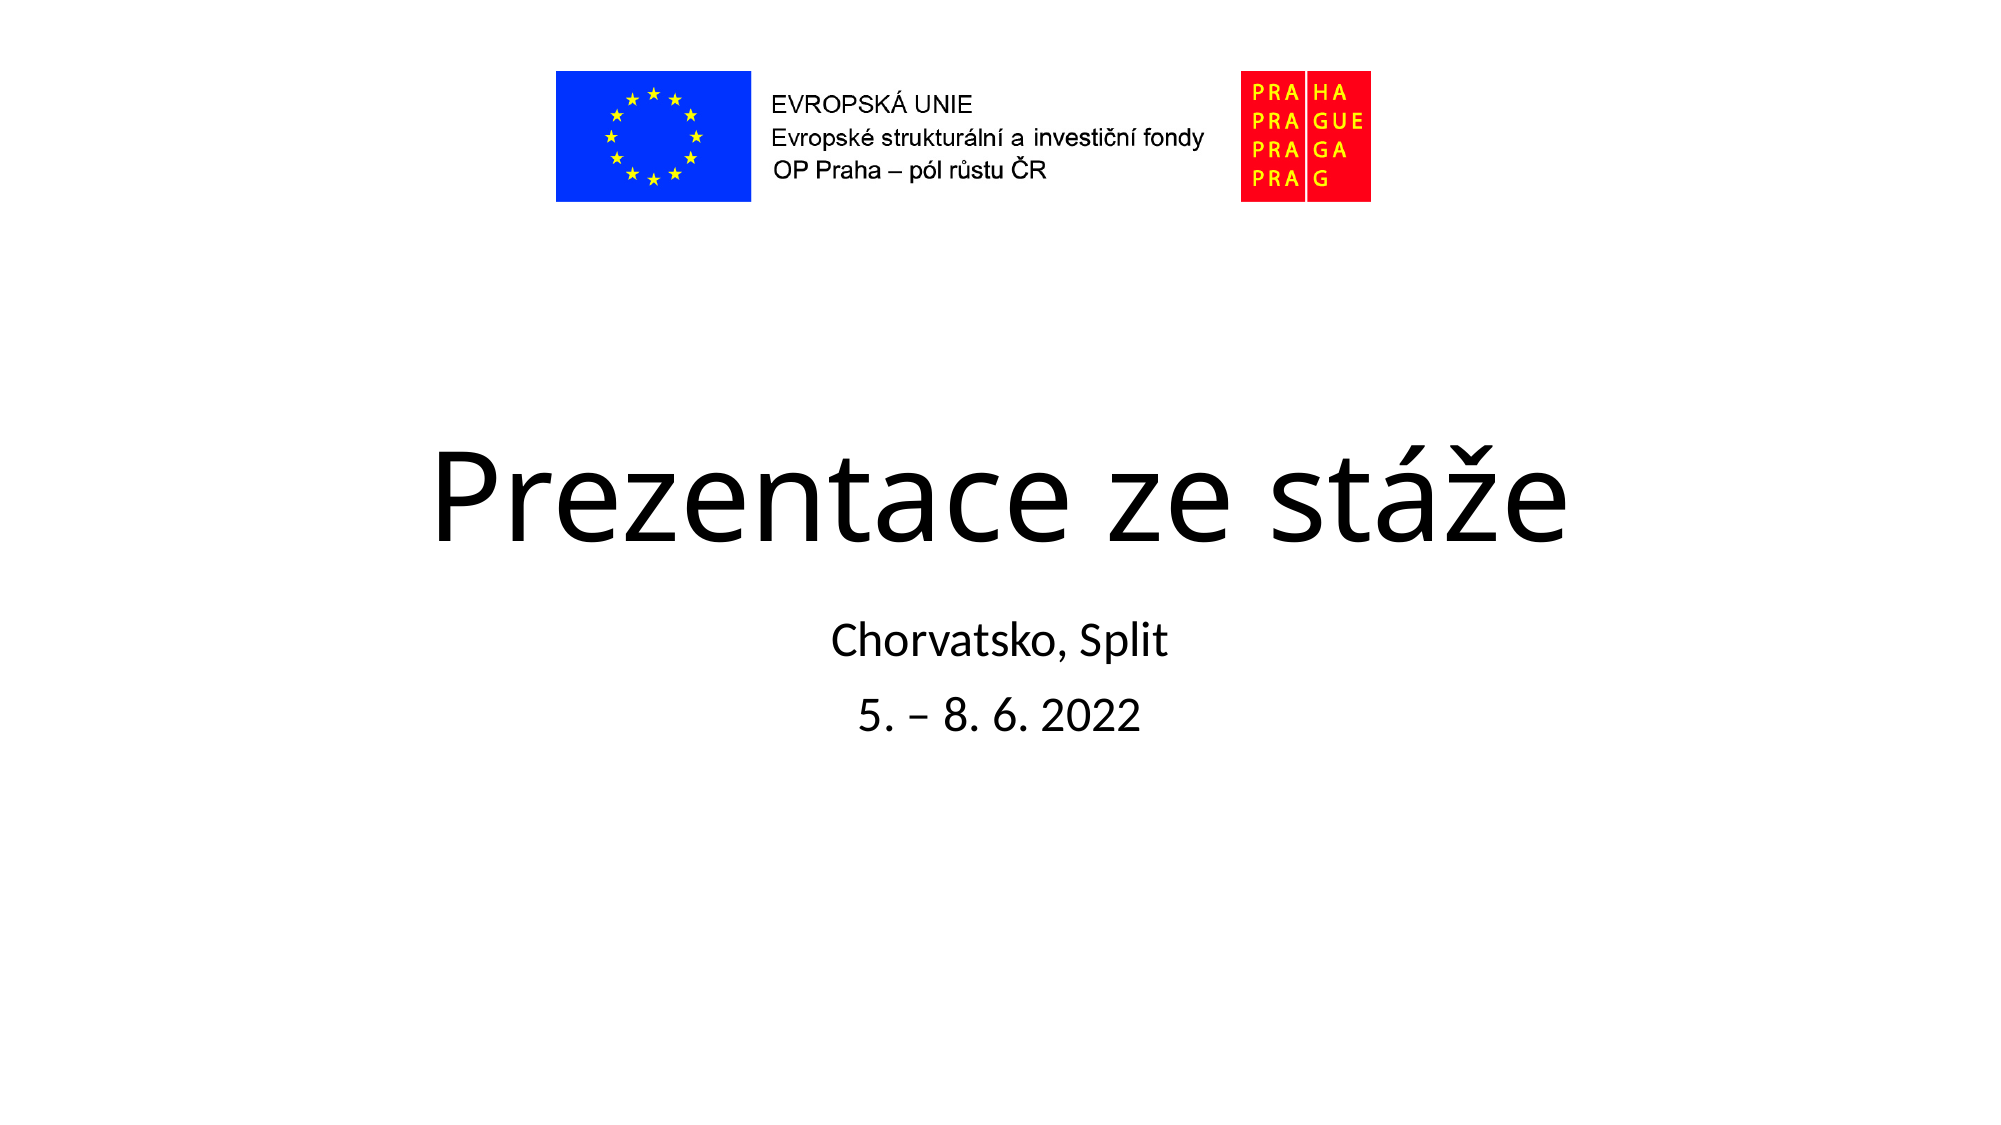

# Prezentace ze stáže
Chorvatsko, Split
5. – 8. 6. 2022